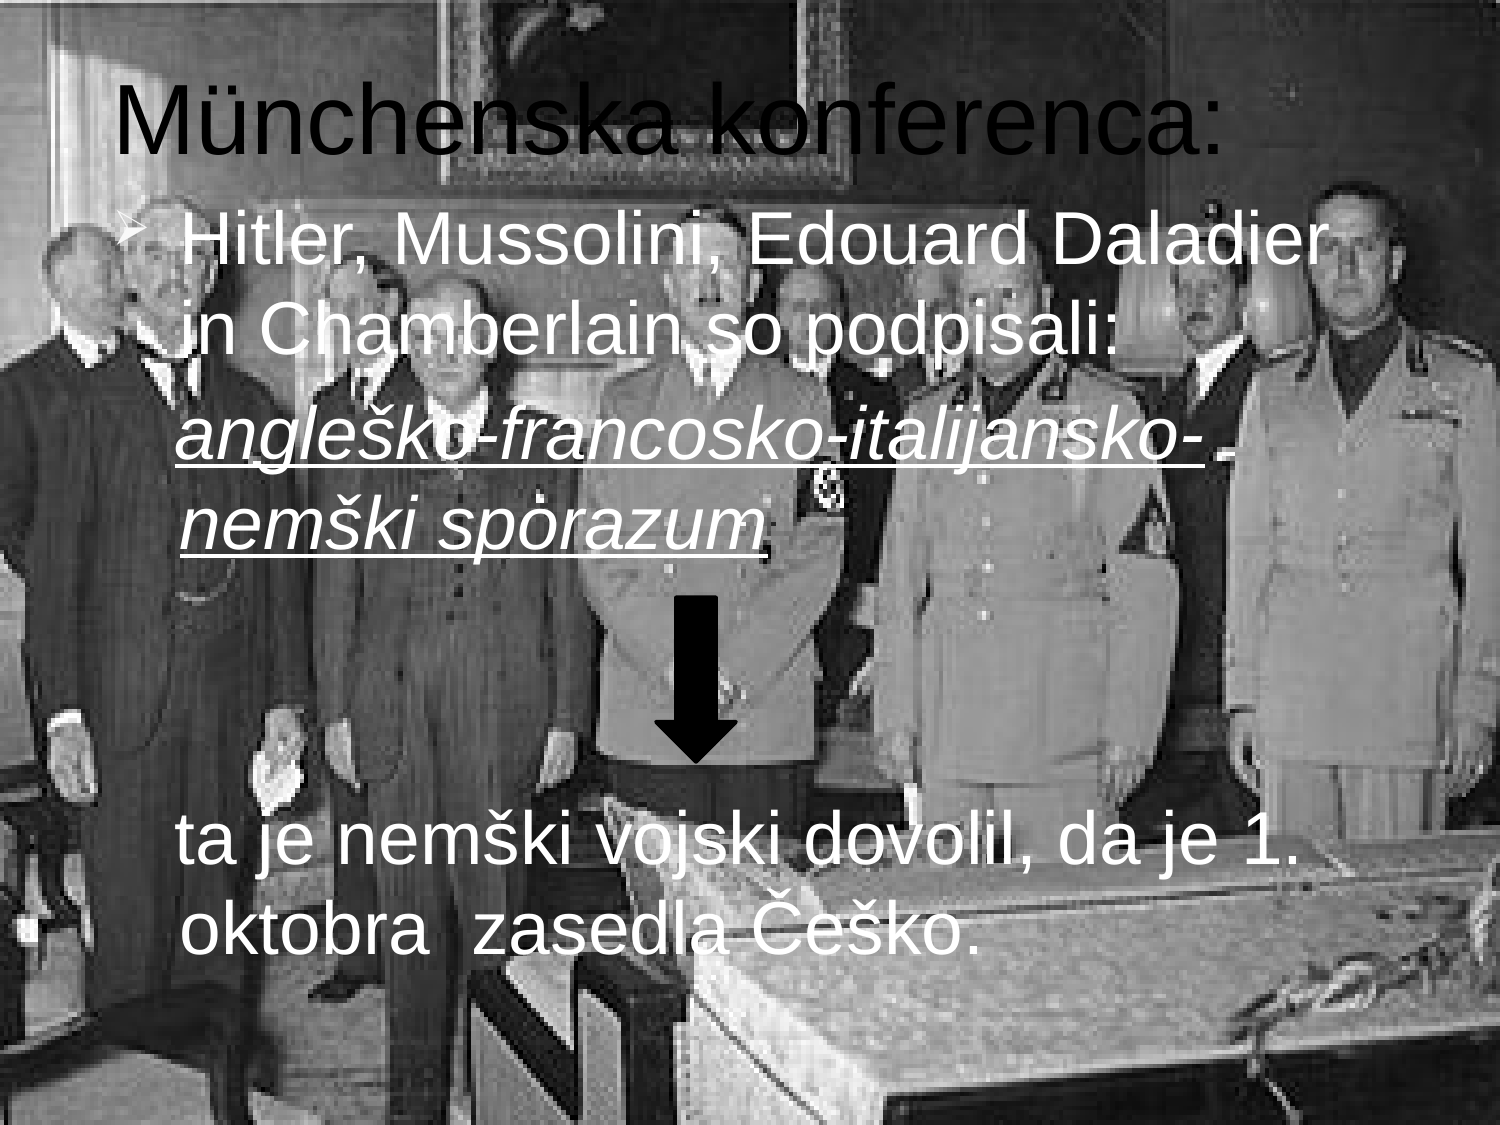

#
Münchenska konferenca:
Hitler, Mussolini, Edouard Daladier in Chamberlain so podpisali:
 angleško-francosko-italijansko-nemški sporazum
 ta je nemški vojski dovolil, da je 1. oktobra zasedla Češko.